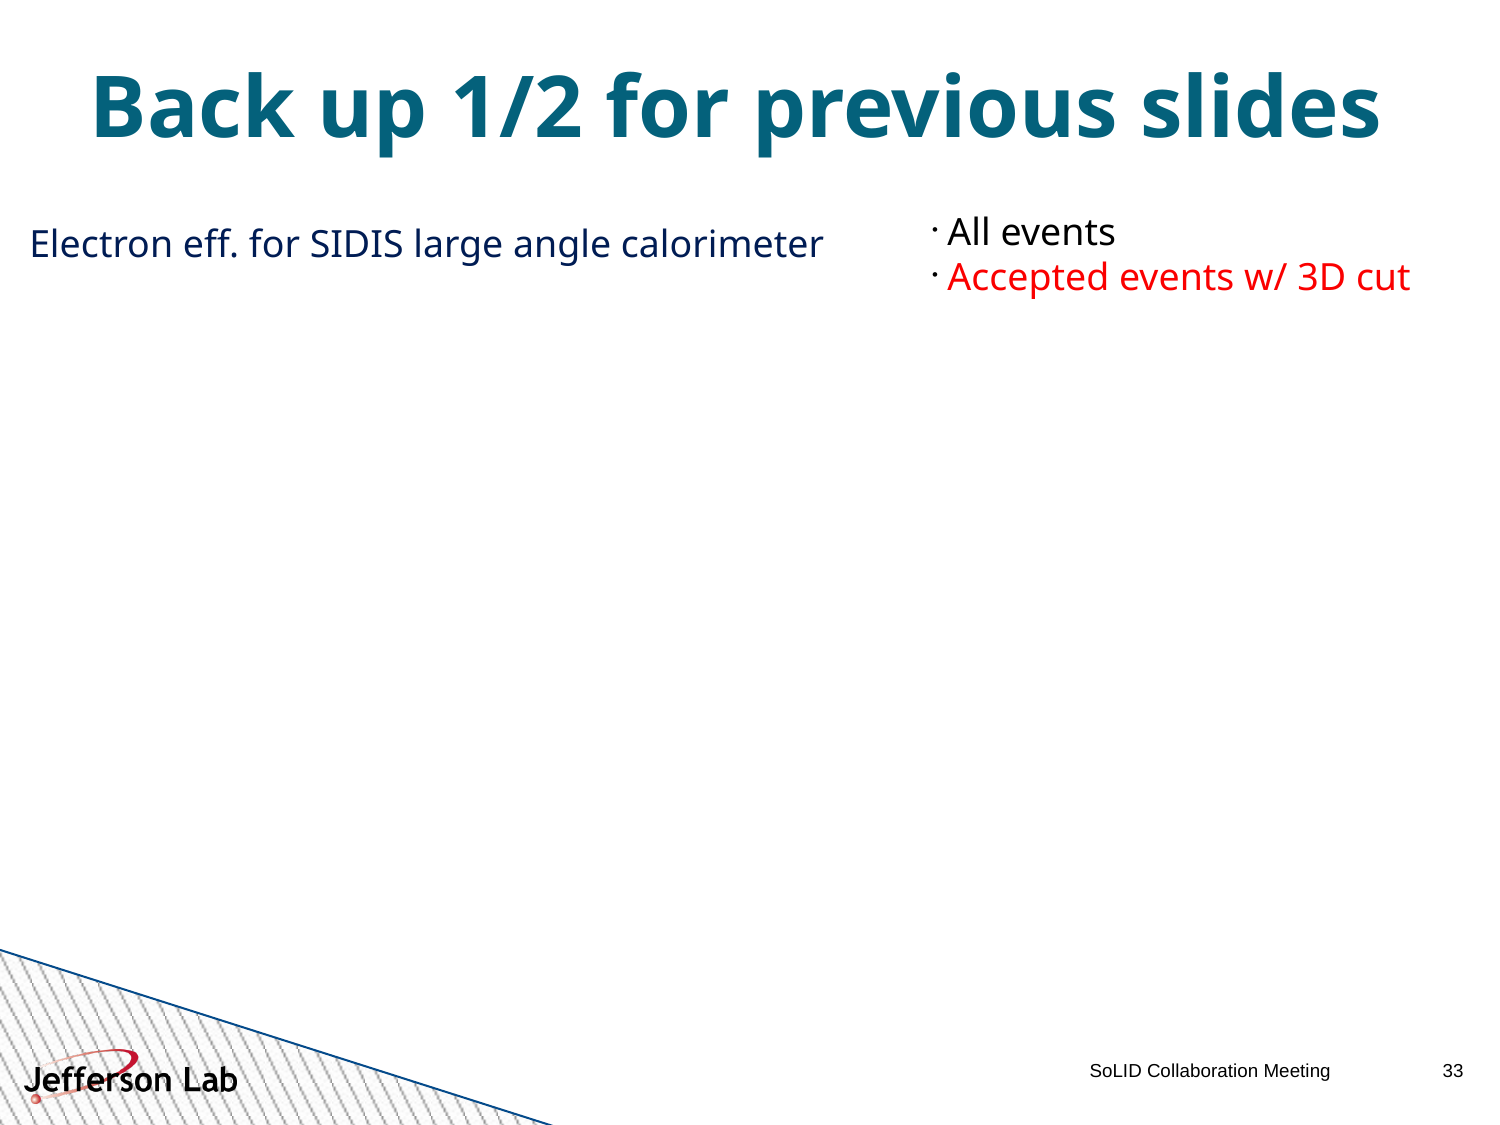

Back up 1/2 for previous slides
 All events
 Accepted events w/ 3D cut
Electron eff. for SIDIS large angle calorimeter
SoLID Collaboration Meeting